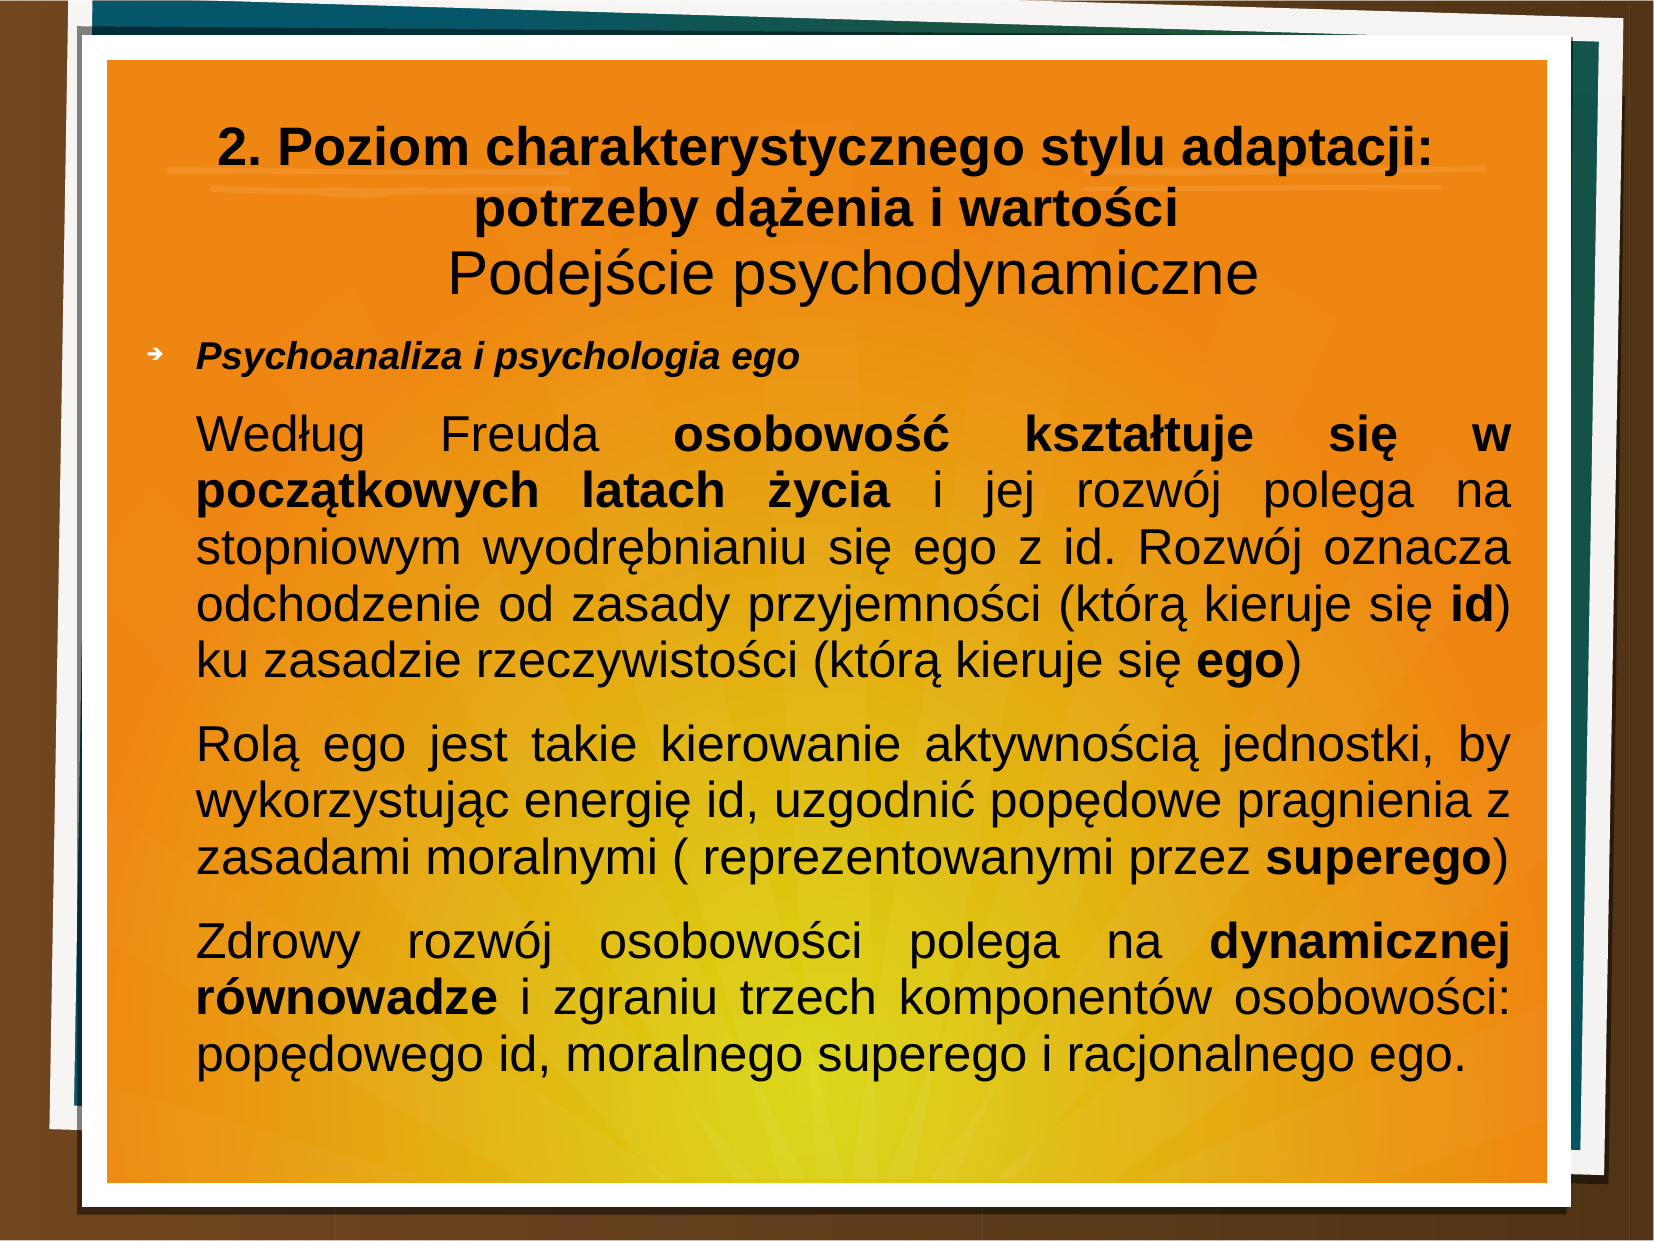

# 2. Poziom charakterystycznego stylu adaptacji: potrzeby dążenia i wartości
Podejście psychodynamiczne
Psychoanaliza i psychologia ego
Według Freuda osobowość kształtuje się w początkowych latach życia i jej rozwój polega na stopniowym wyodrębnianiu się ego z id. Rozwój oznacza odchodzenie od zasady przyjemności (którą kieruje się id) ku zasadzie rzeczywistości (którą kieruje się ego)
Rolą ego jest takie kierowanie aktywnością jednostki, by wykorzystując energię id, uzgodnić popędowe pragnienia z zasadami moralnymi ( reprezentowanymi przez superego)
Zdrowy rozwój osobowości polega na dynamicznej równowadze i zgraniu trzech komponentów osobowości: popędowego id, moralnego superego i racjonalnego ego.